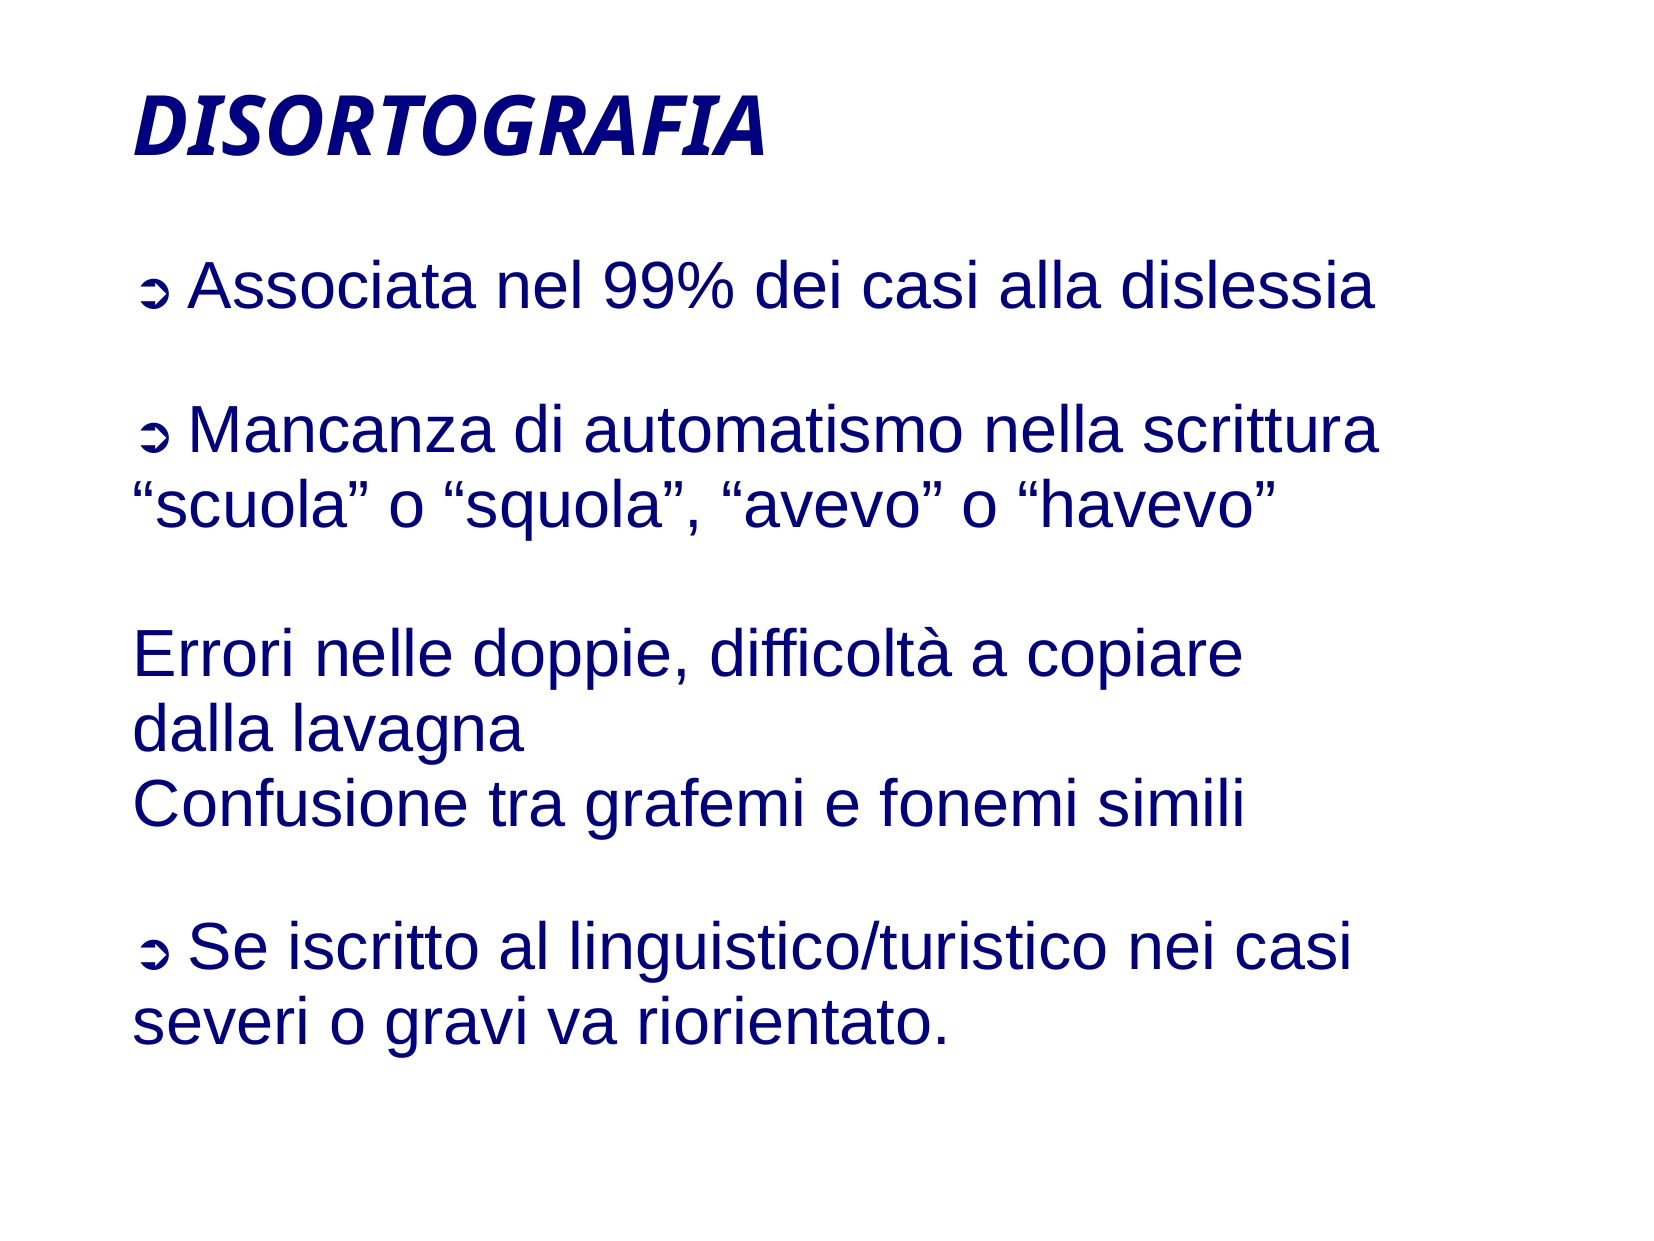

DISORTOGRAFIA
➲ Associata nel 99% dei casi alla dislessia
➲ Mancanza di automatismo nella scrittura
“scuola” o “squola”, “avevo” o “havevo”
Errori nelle doppie, difficoltà a copiare dalla lavagna
Confusione tra grafemi e fonemi simili
➲ Se iscritto al linguistico/turistico nei casi severi o gravi va riorientato.